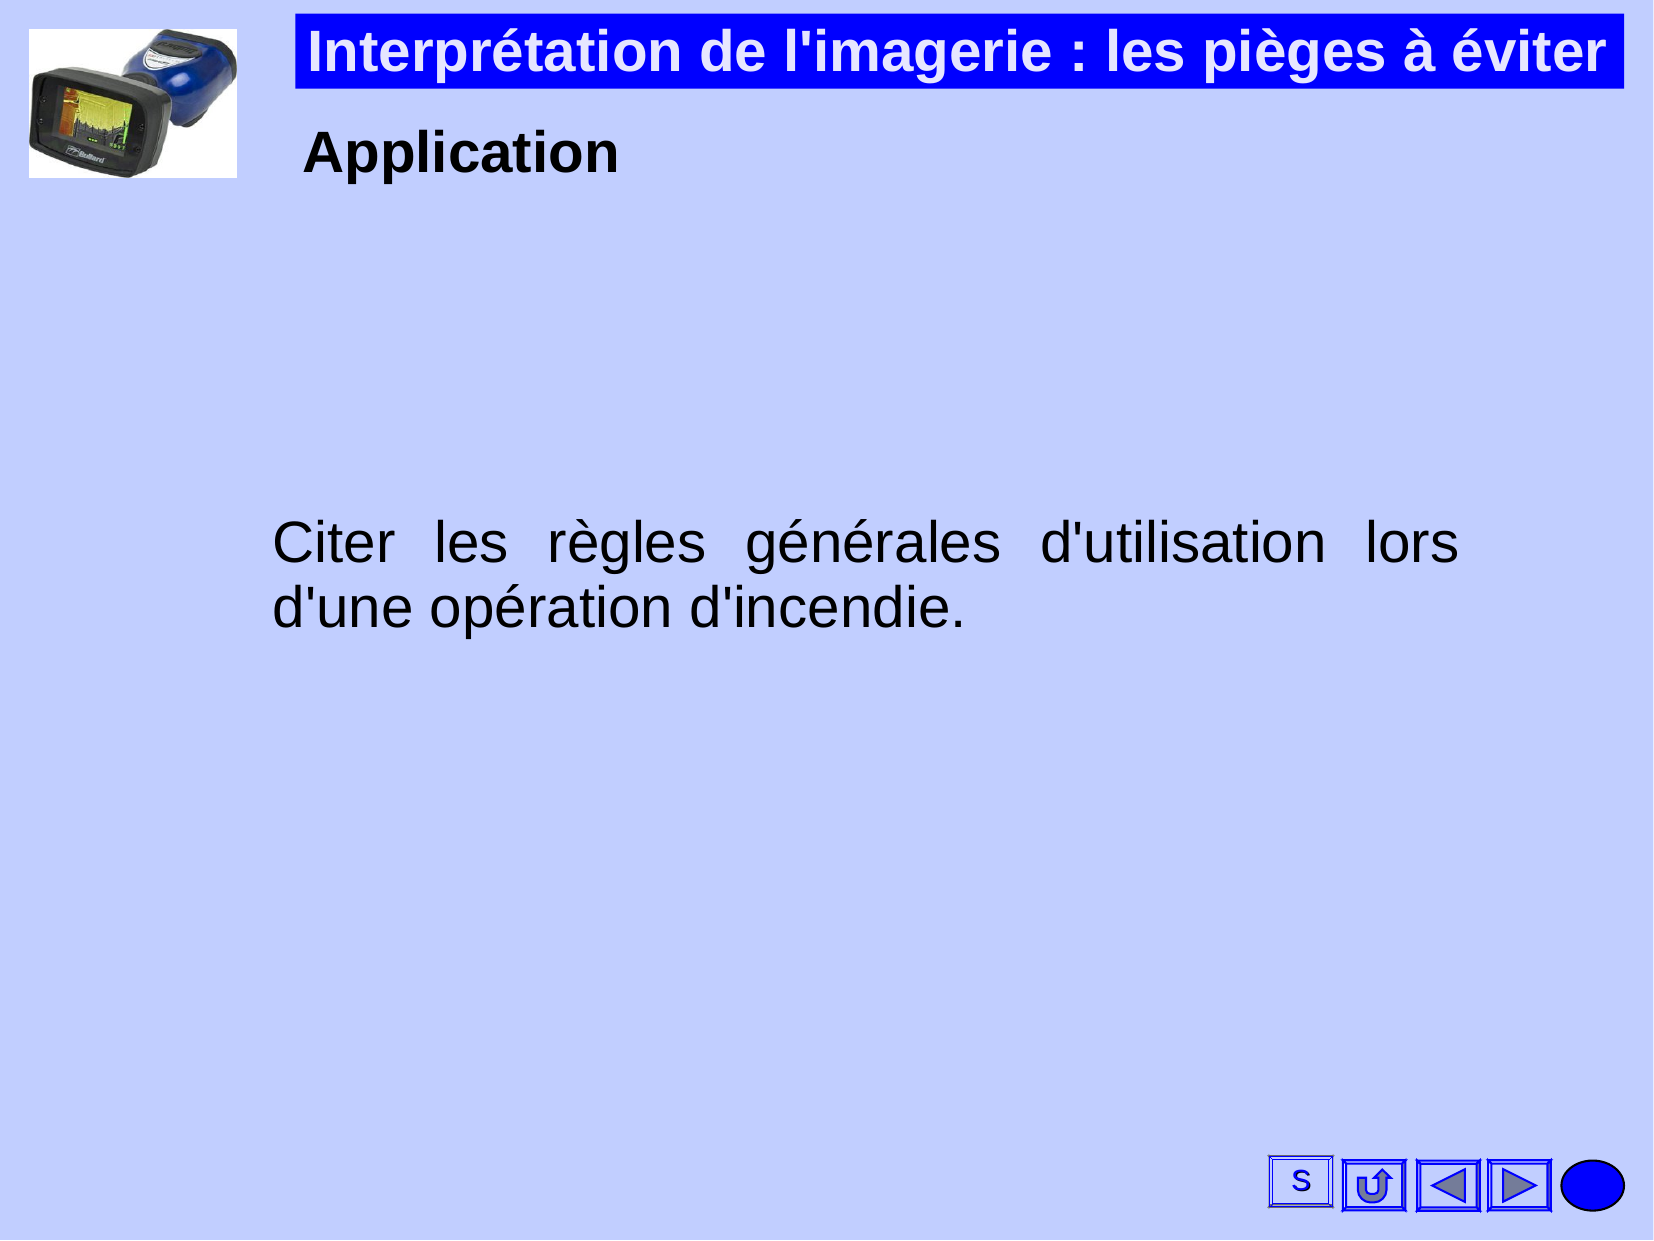

Interprétation de l'imagerie : les pièges à éviter
Application
# Citer les règles générales d'utilisation lors d'une opération d'incendie.